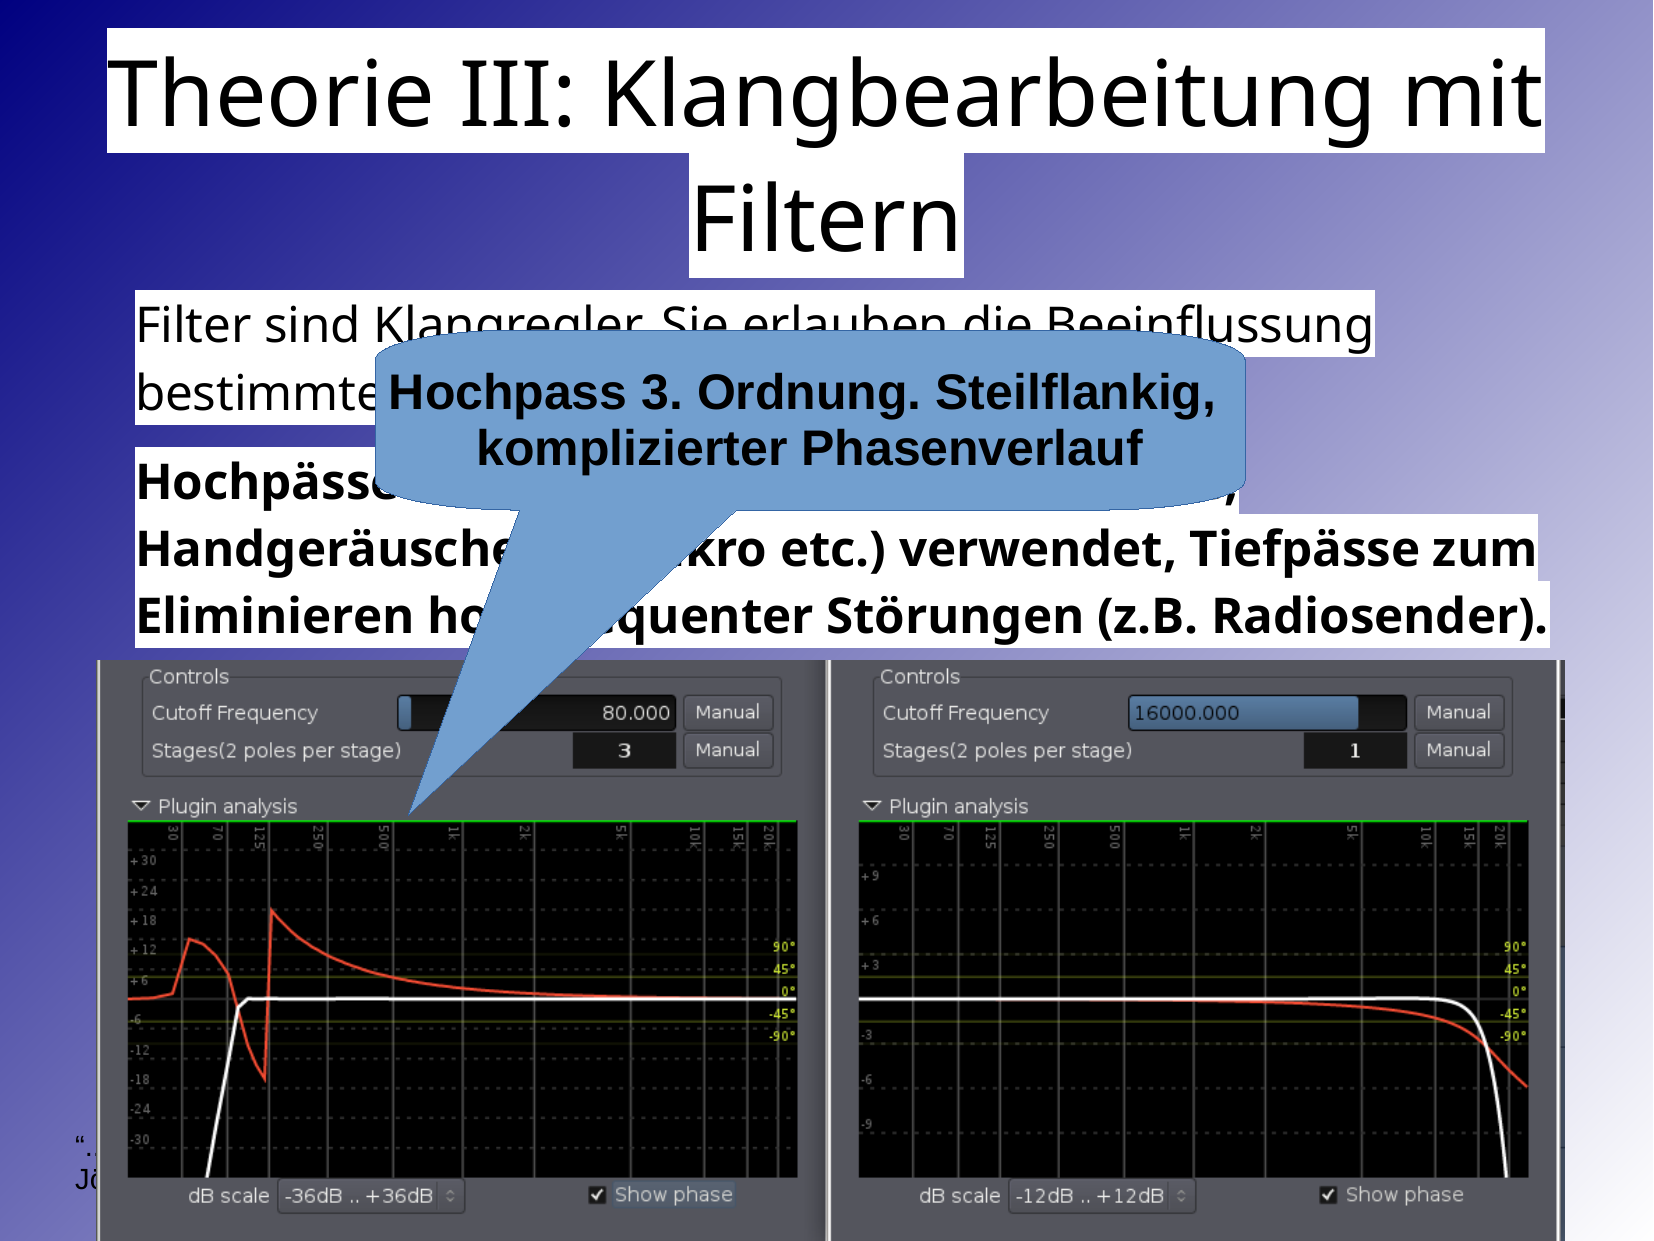

# Theorie III: Klangbearbeitung mit Filtern
Filter sind Klangregler. Sie erlauben die Beeinflussung bestimmter Frequenzbereiche.
Hochpässe werden als Rumpelfilter (Schritte, Handgeräusche am Mikro etc.) verwendet, Tiefpässe zum Eliminieren hochfrequenter Störungen (z.B. Radiosender).
Hochpass 3. Ordnung. Steilflankig,
komplizierter Phasenverlauf